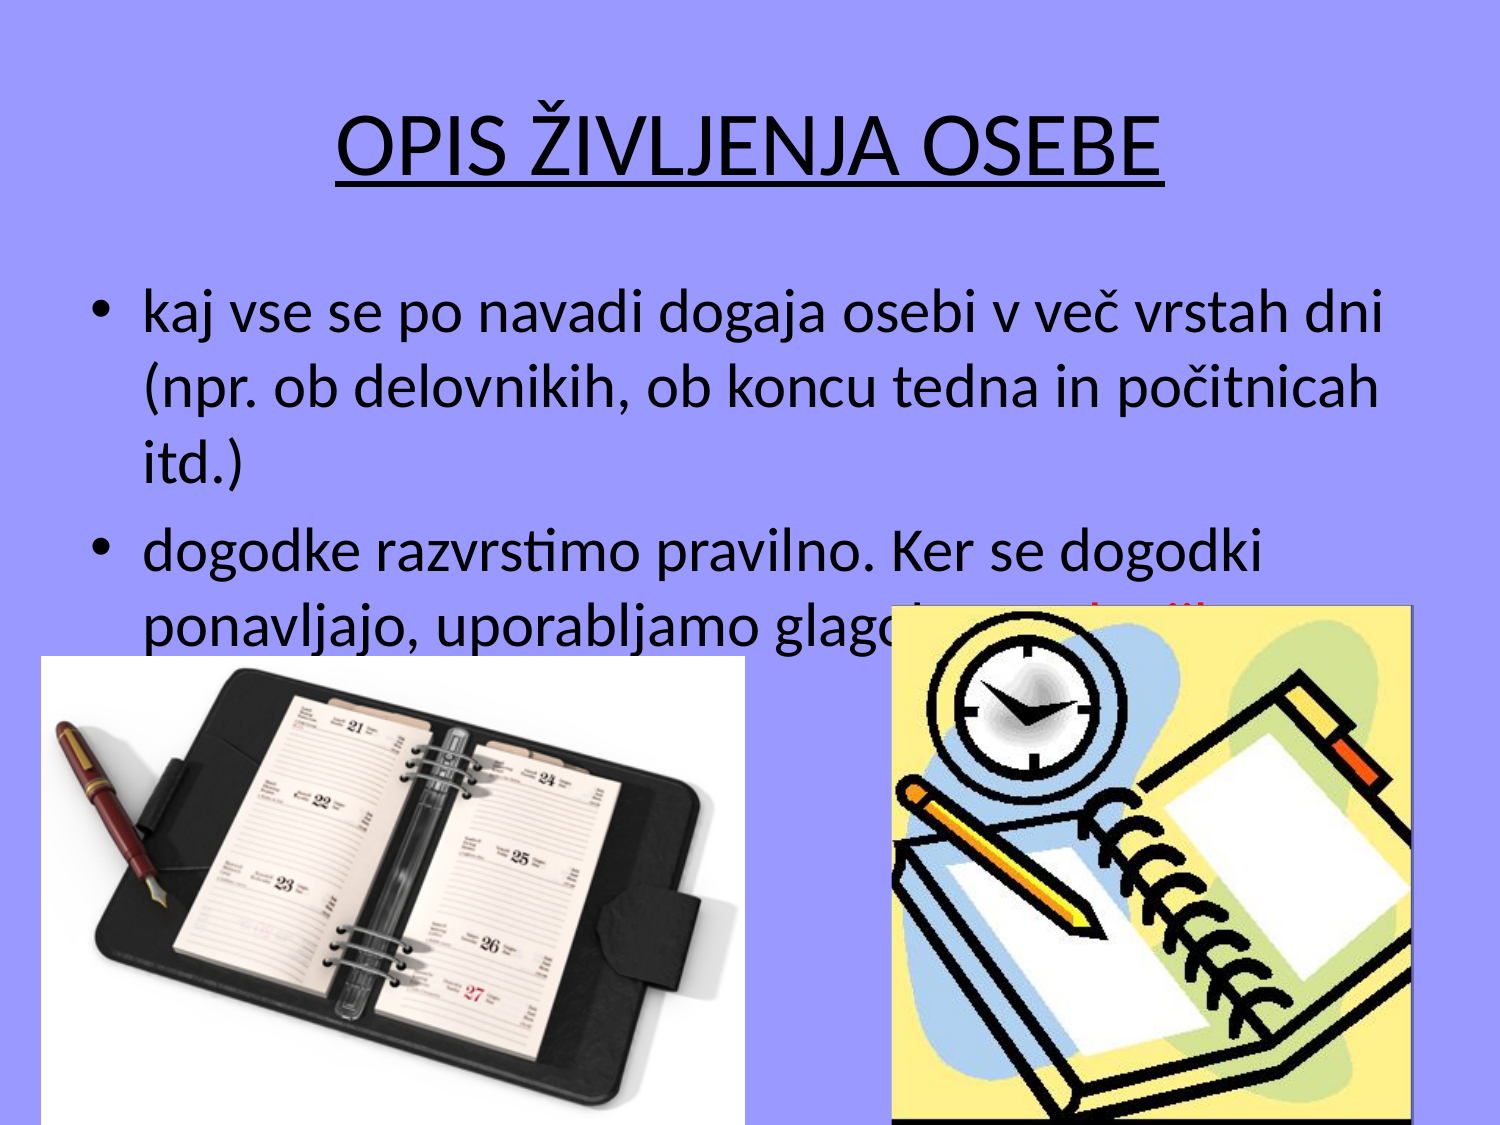

# OPIS ŽIVLJENJA OSEBE
kaj vse se po navadi dogaja osebi v več vrstah dni (npr. ob delovnikih, ob koncu tedna in počitnicah itd.)
dogodke razvrstimo pravilno. Ker se dogodki ponavljajo, uporabljamo glagole v sedanjiku.